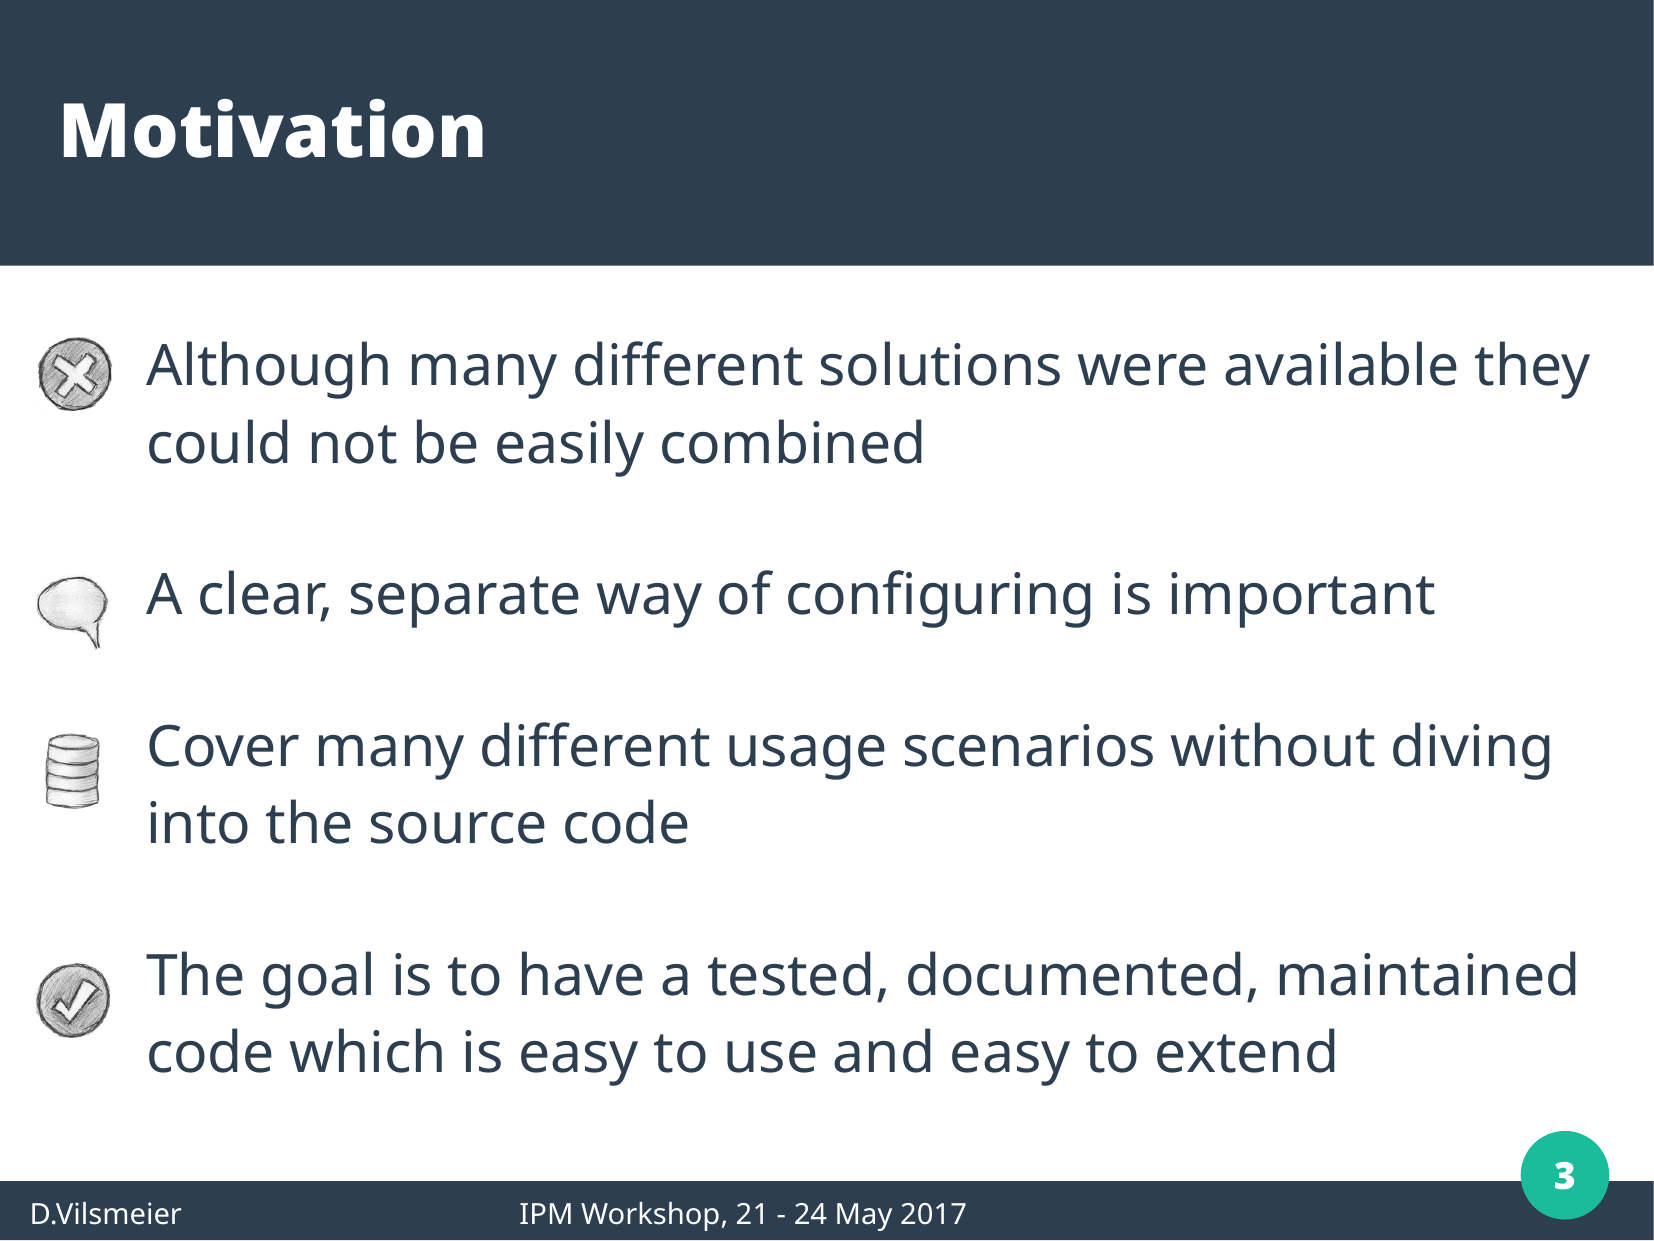

# Motivation
Although many different solutions were available they could not be easily combined
A clear, separate way of configuring is important
Cover many different usage scenarios without diving into the source code
The goal is to have a tested, documented, maintained code which is easy to use and easy to extend
3
D.Vilsmeier IPM Workshop, 21 - 24 May 2017